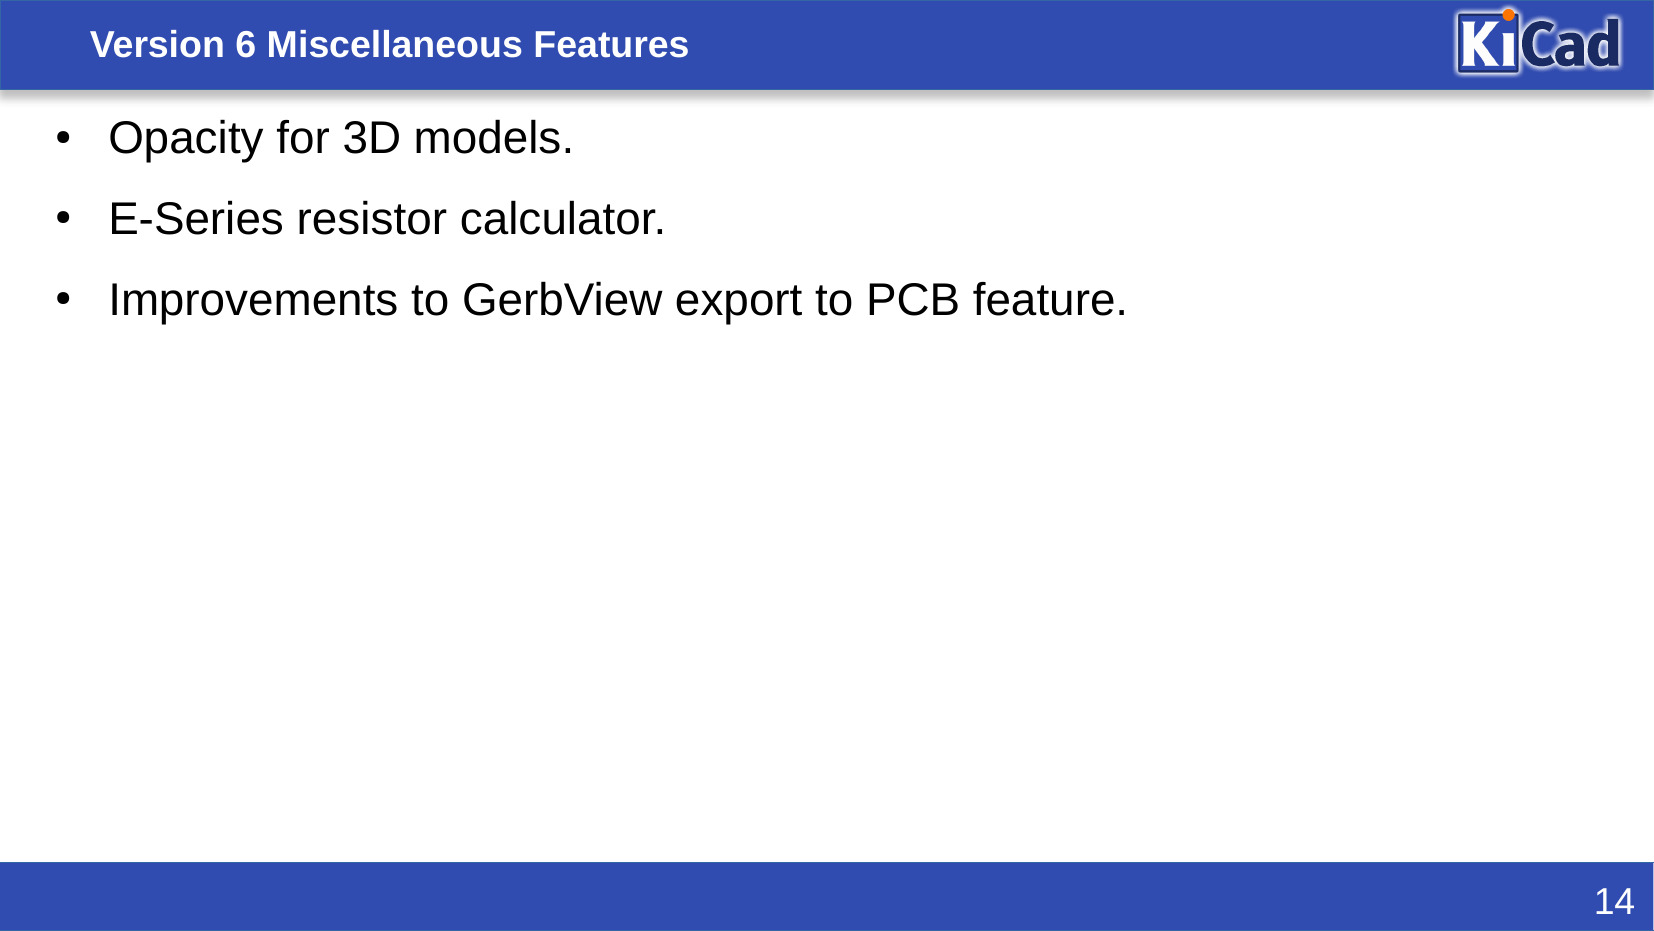

Version 6 Miscellaneous Features
# Opacity for 3D models.
E-Series resistor calculator.
Improvements to GerbView export to PCB feature.